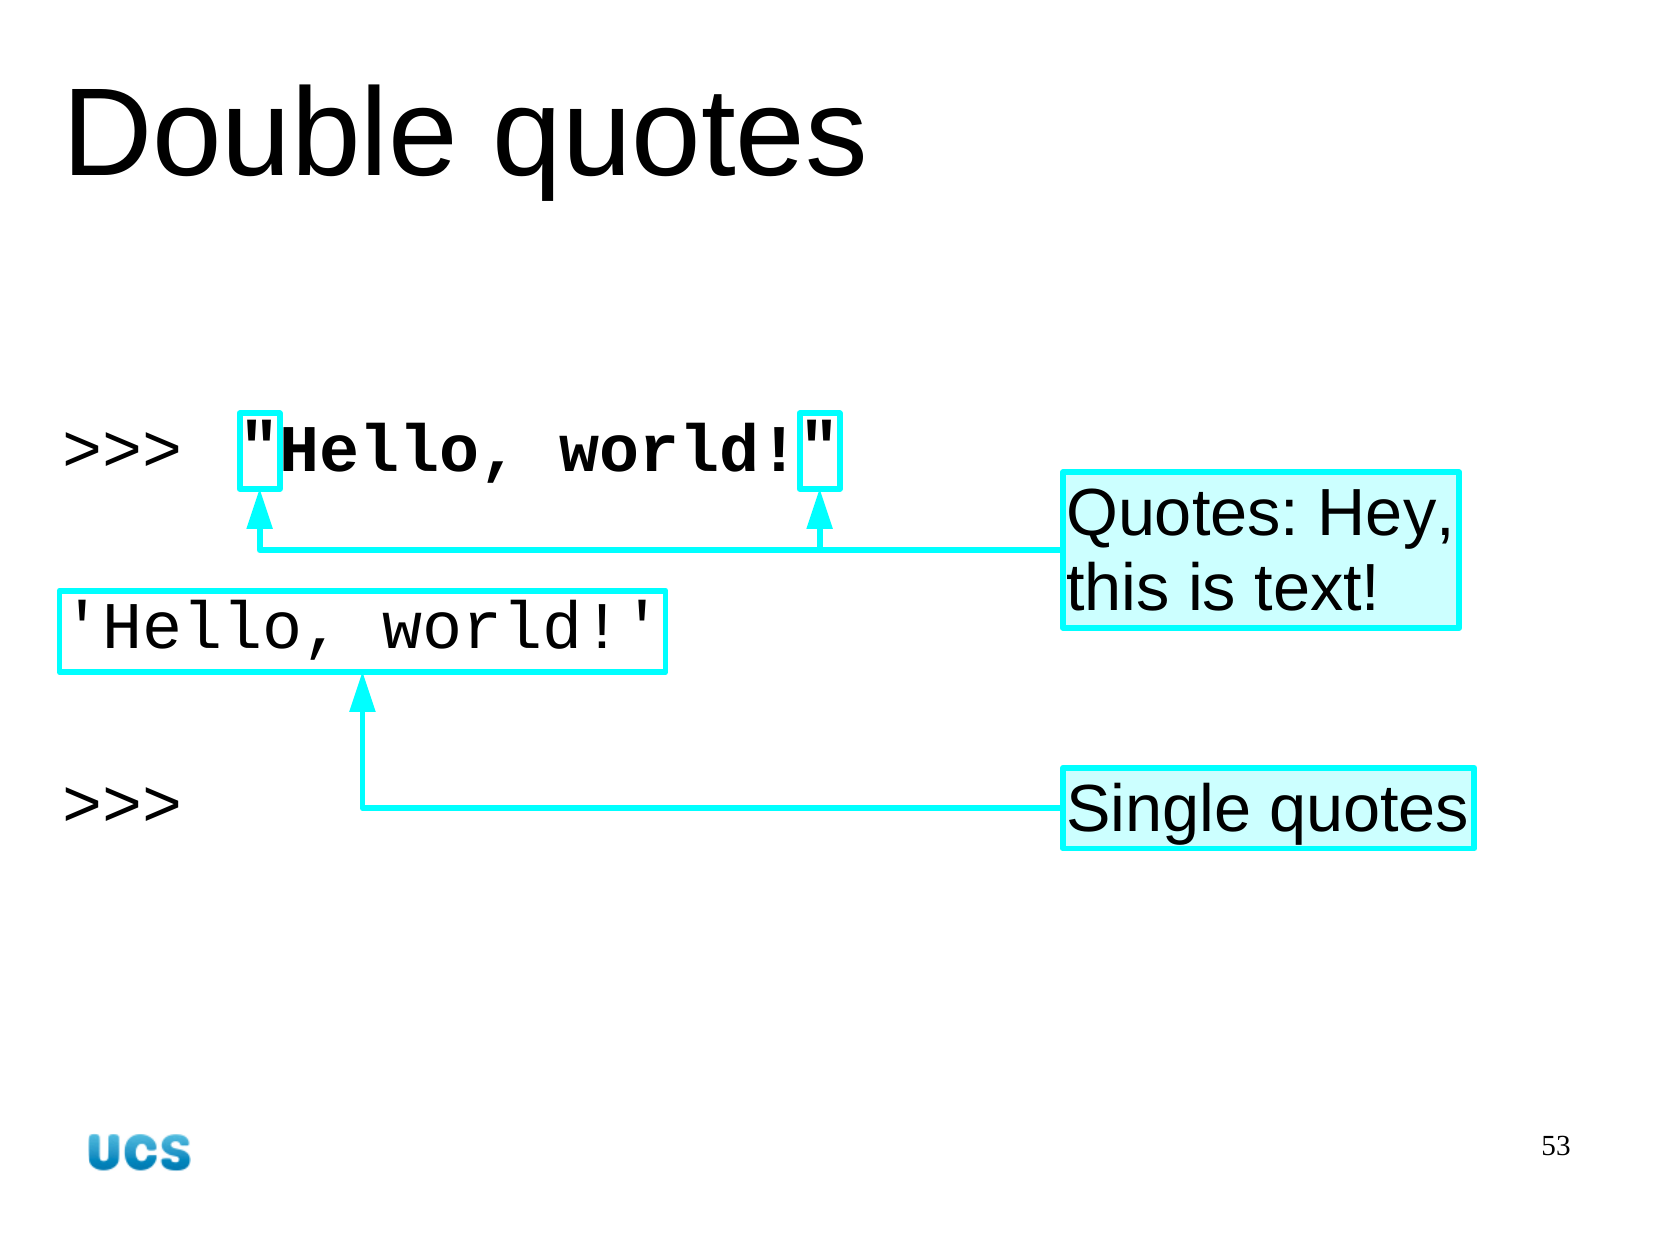

Double quotes
>>>
"
Hello, world!
"
Quotes: Hey,
this is text!
'Hello, world!'
>>>
Single quotes
53